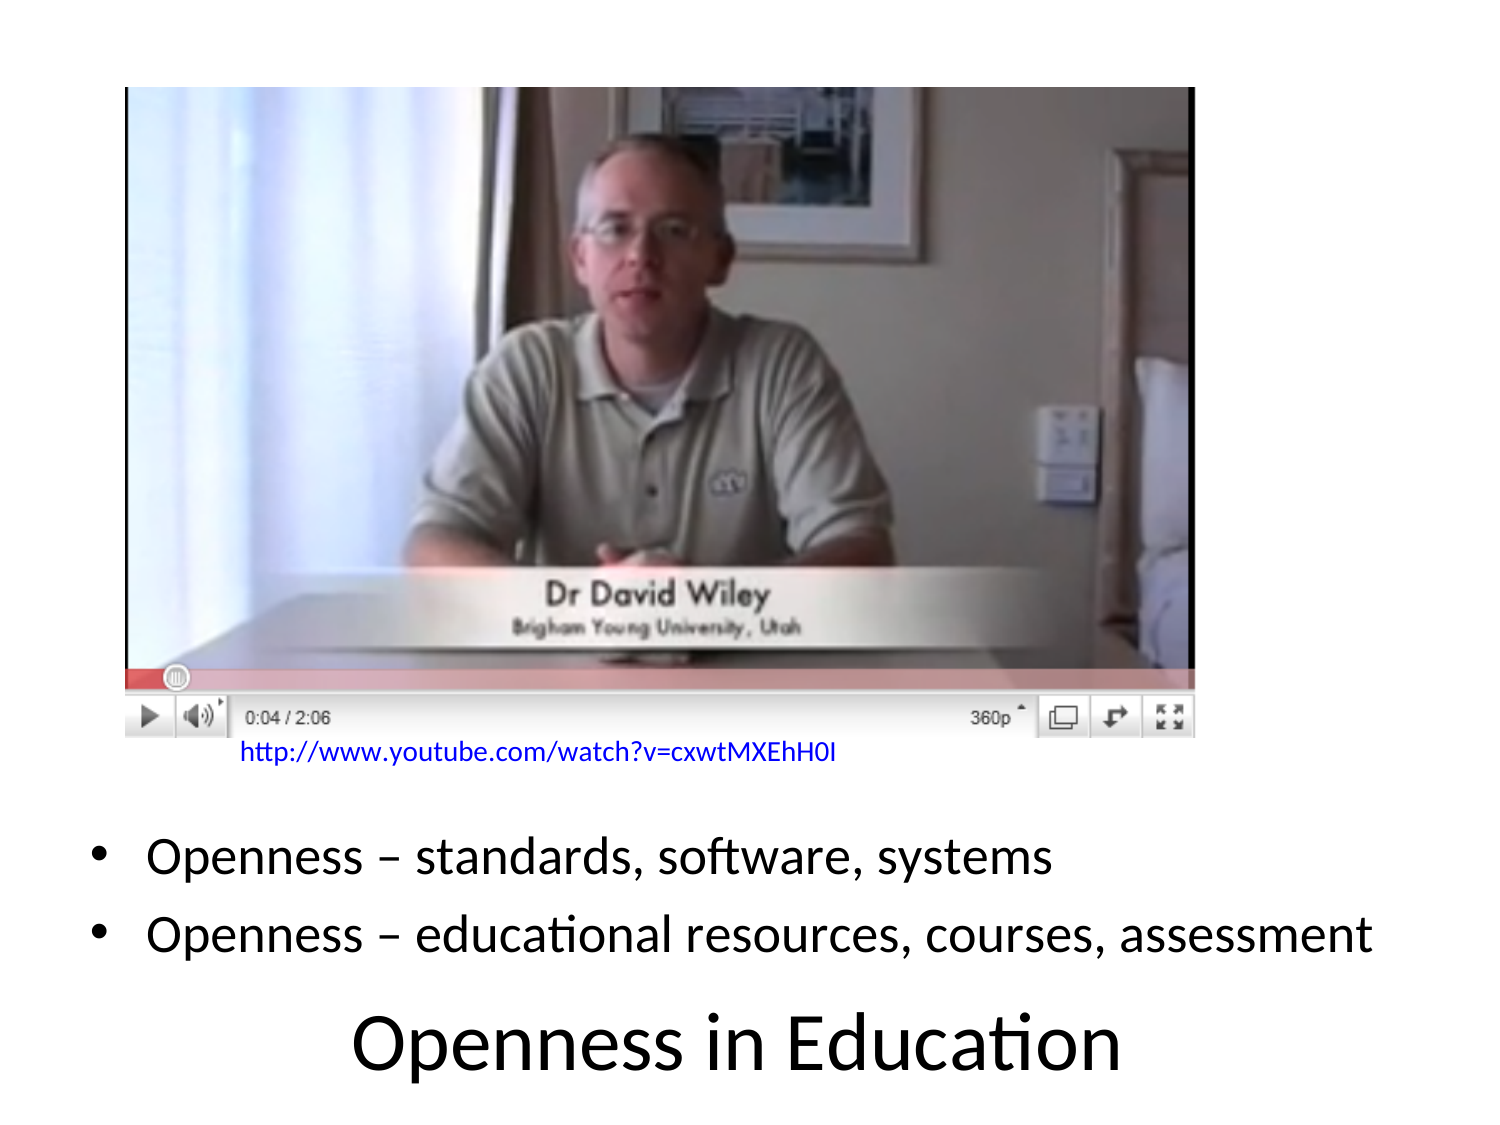

http://www.youtube.com/watch?v=cxwtMXEhH0I
Openness – standards, software, systems
Openness – educational resources, courses, assessment
# Openness in Education